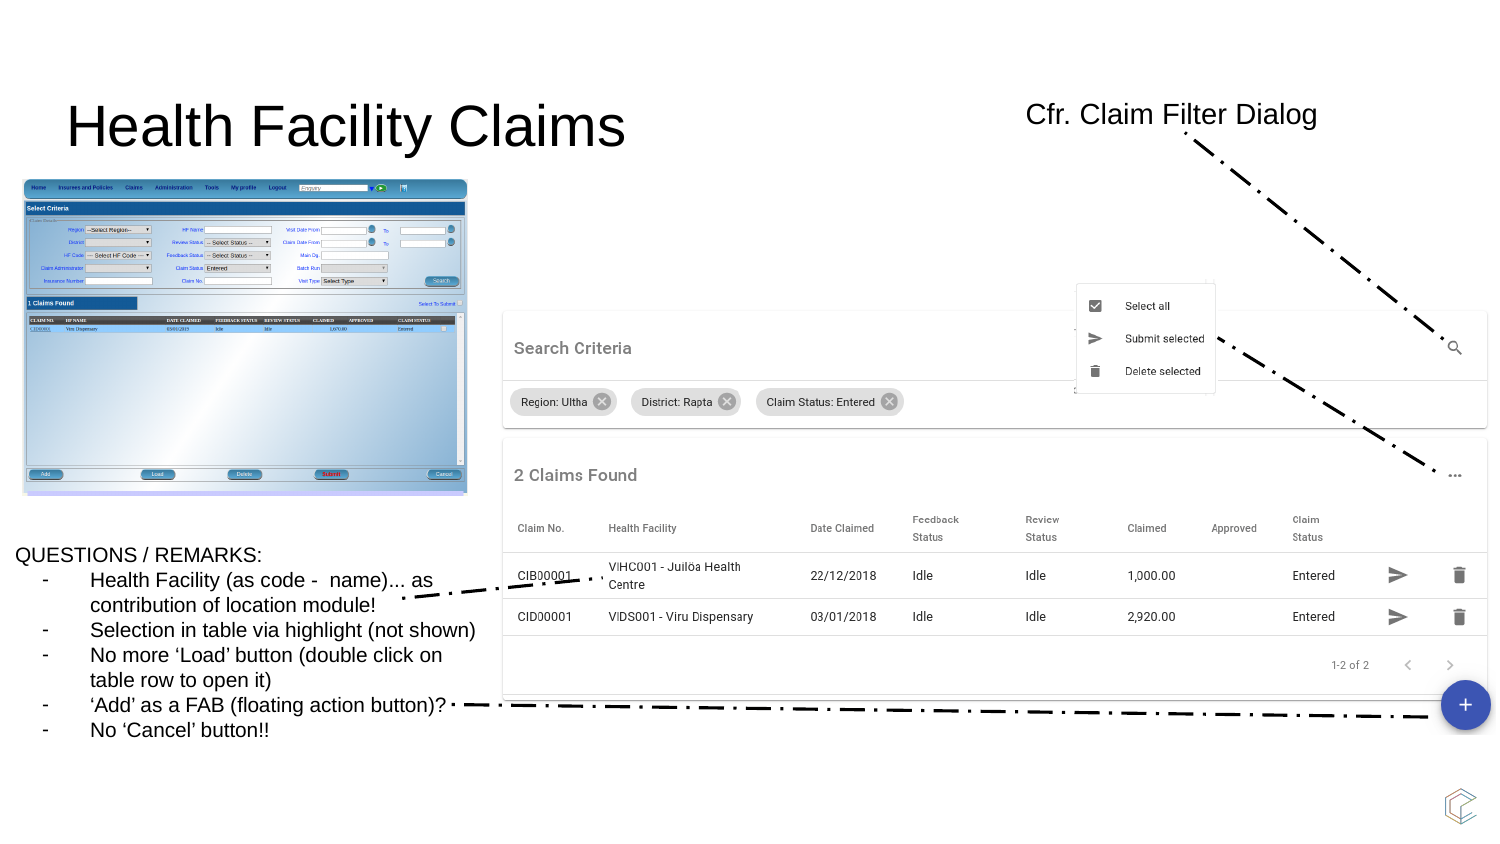

# Health Facility Claims
Cfr. Claim Filter Dialog
QUESTIONS / REMARKS:
Health Facility (as code - name)... as contribution of location module!
Selection in table via highlight (not shown)
No more ‘Load’ button (double click on table row to open it)
‘Add’ as a FAB (floating action button)?
No ‘Cancel’ button!!